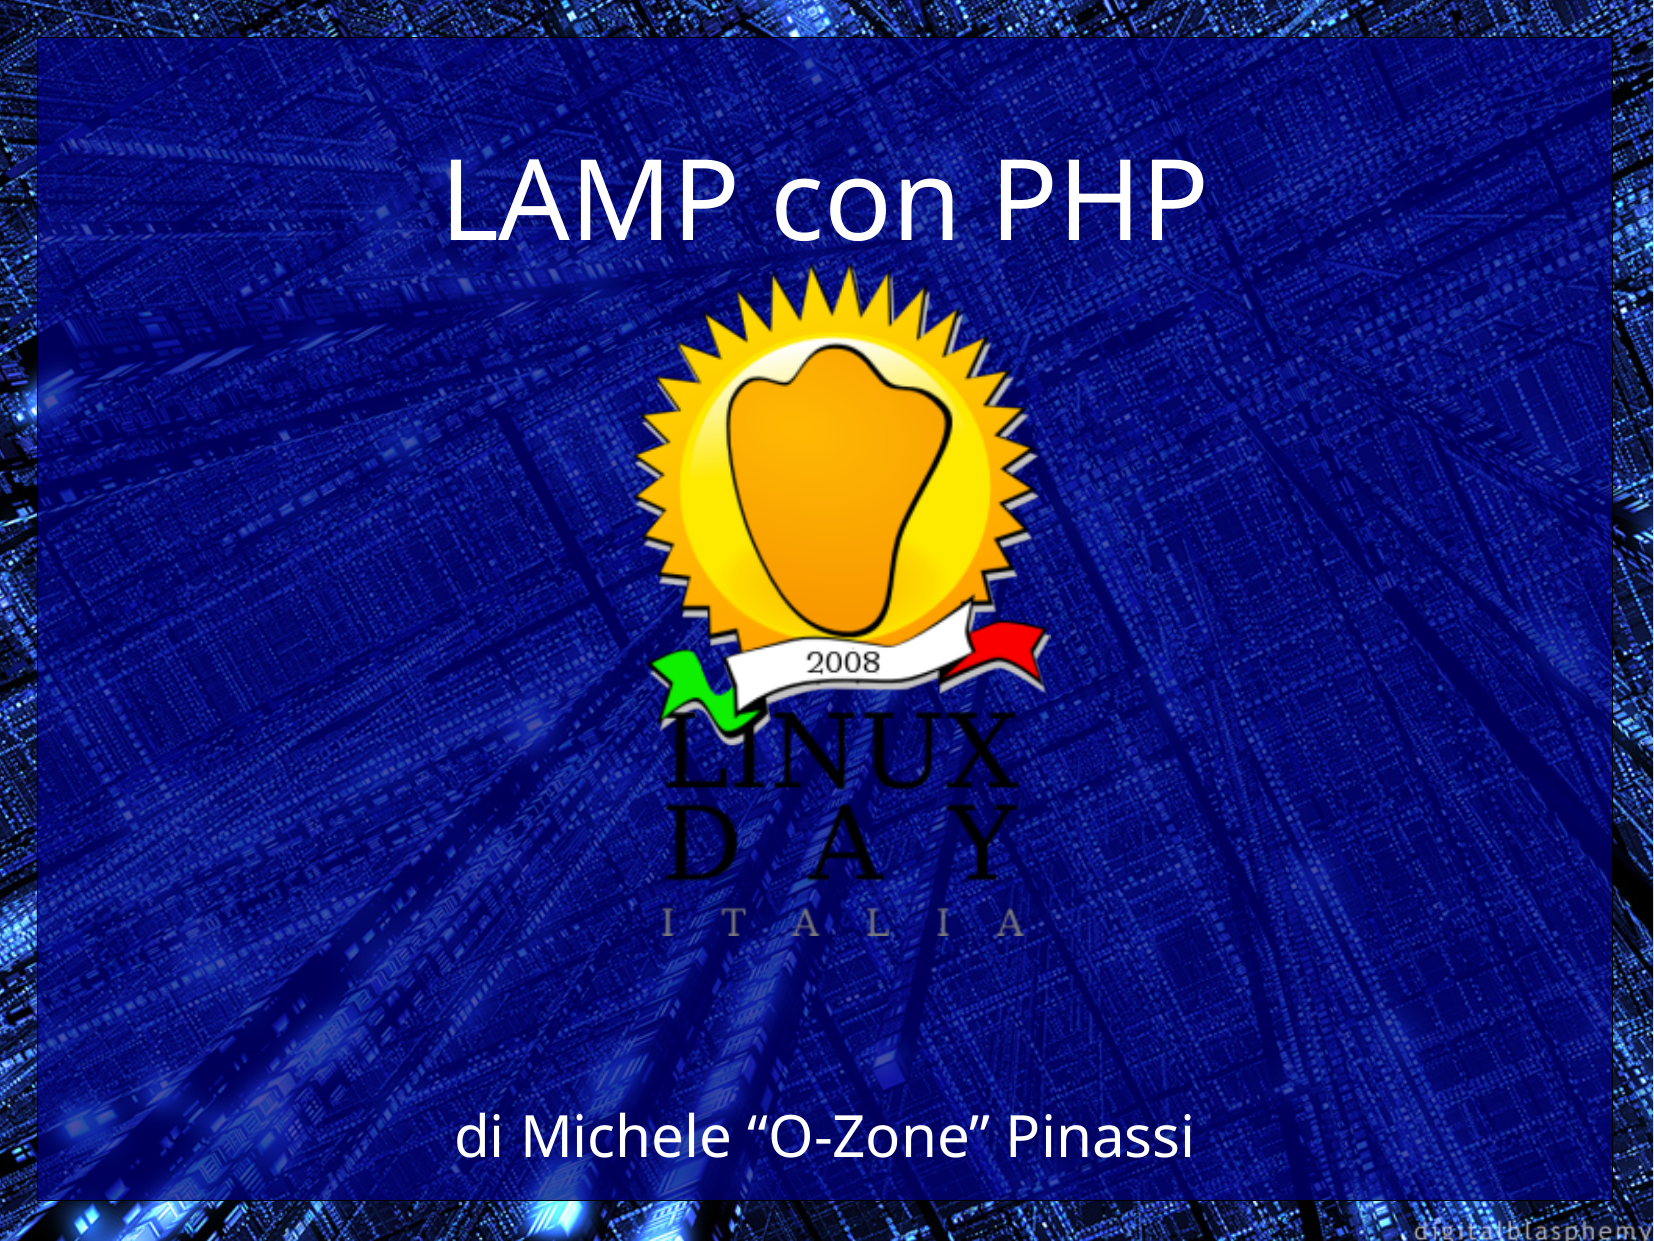

LAMP con PHP
#
di Michele “O-Zone” Pinassi